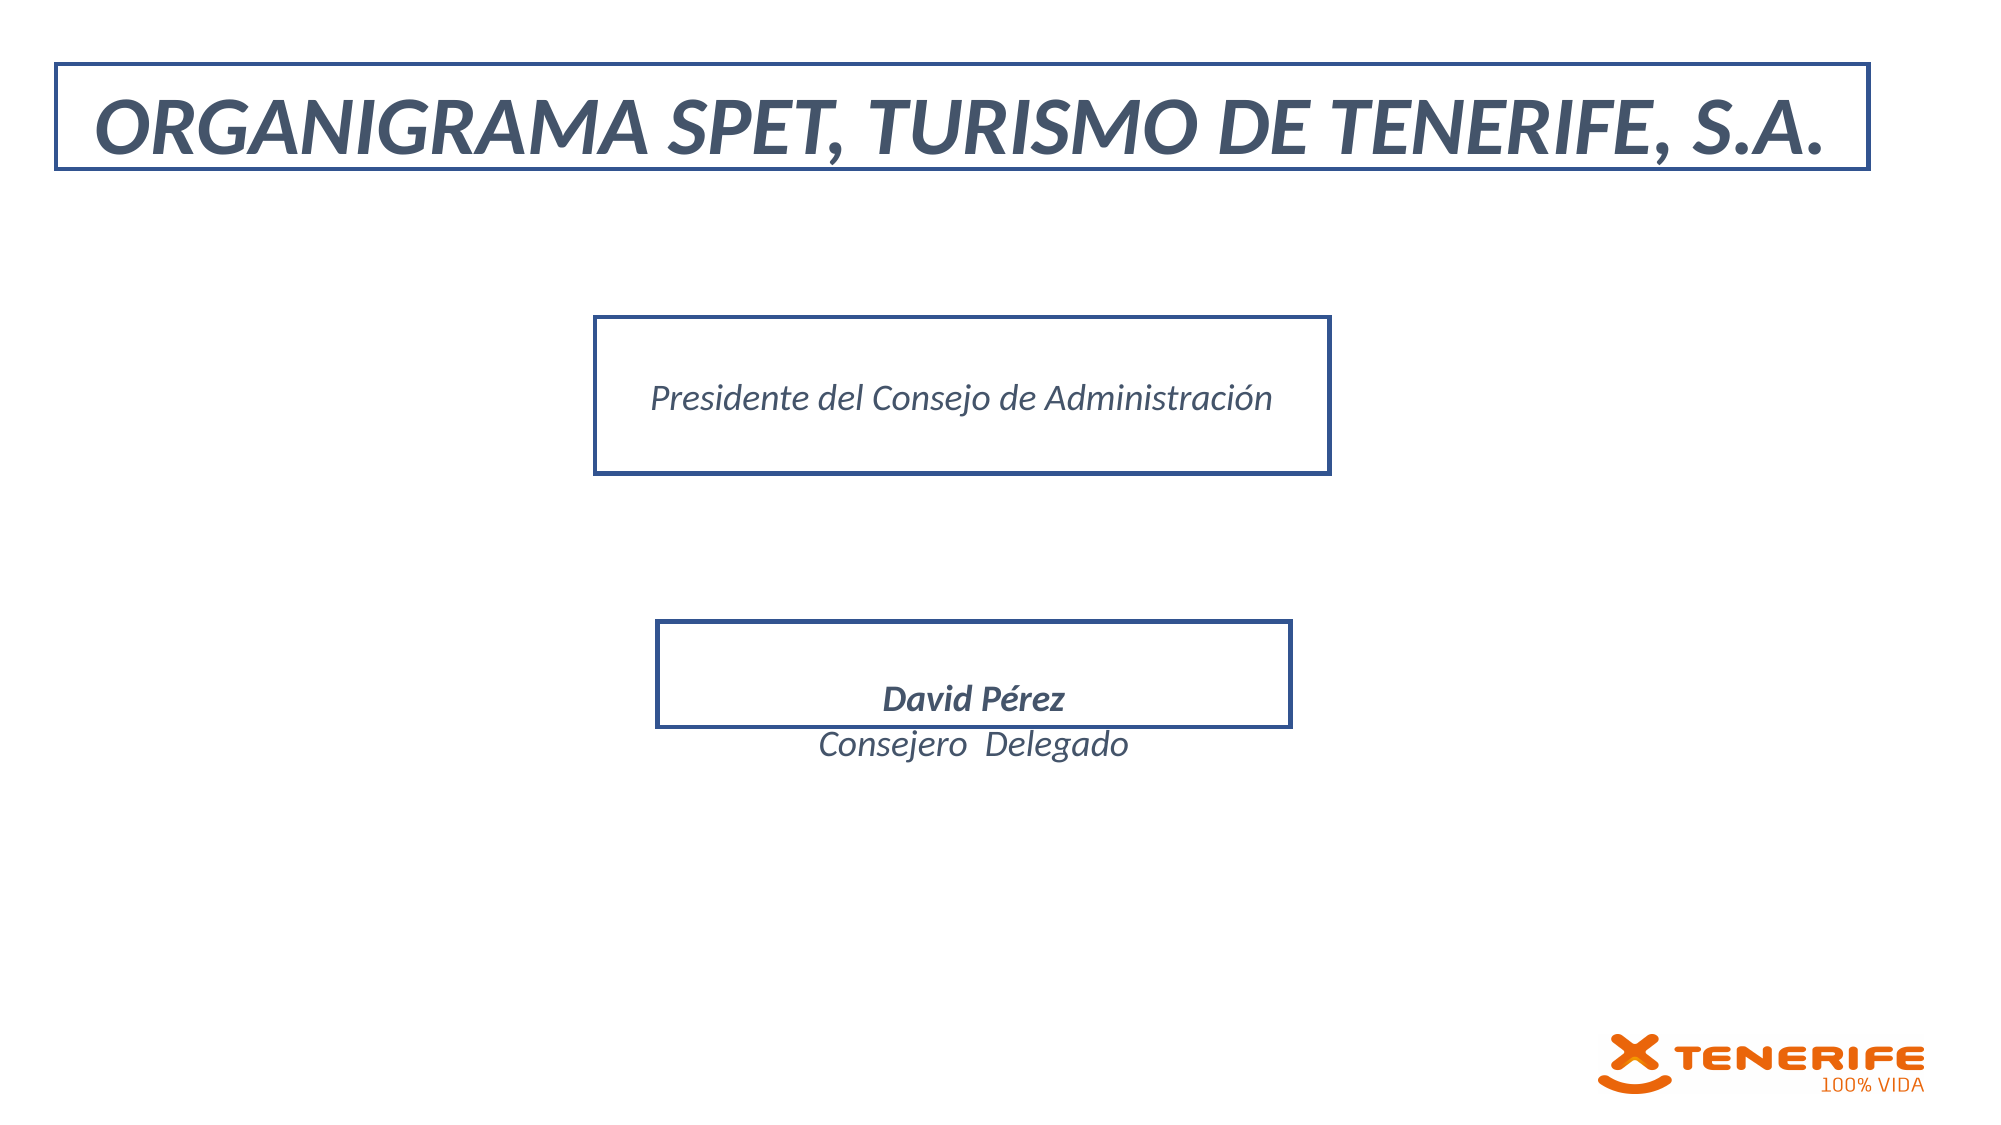

ORGANIGRAMA SPET, TURISMO DE TENERIFE, S.A.
Presidente del Consejo de Administración
David Pérez
Consejero Delegado